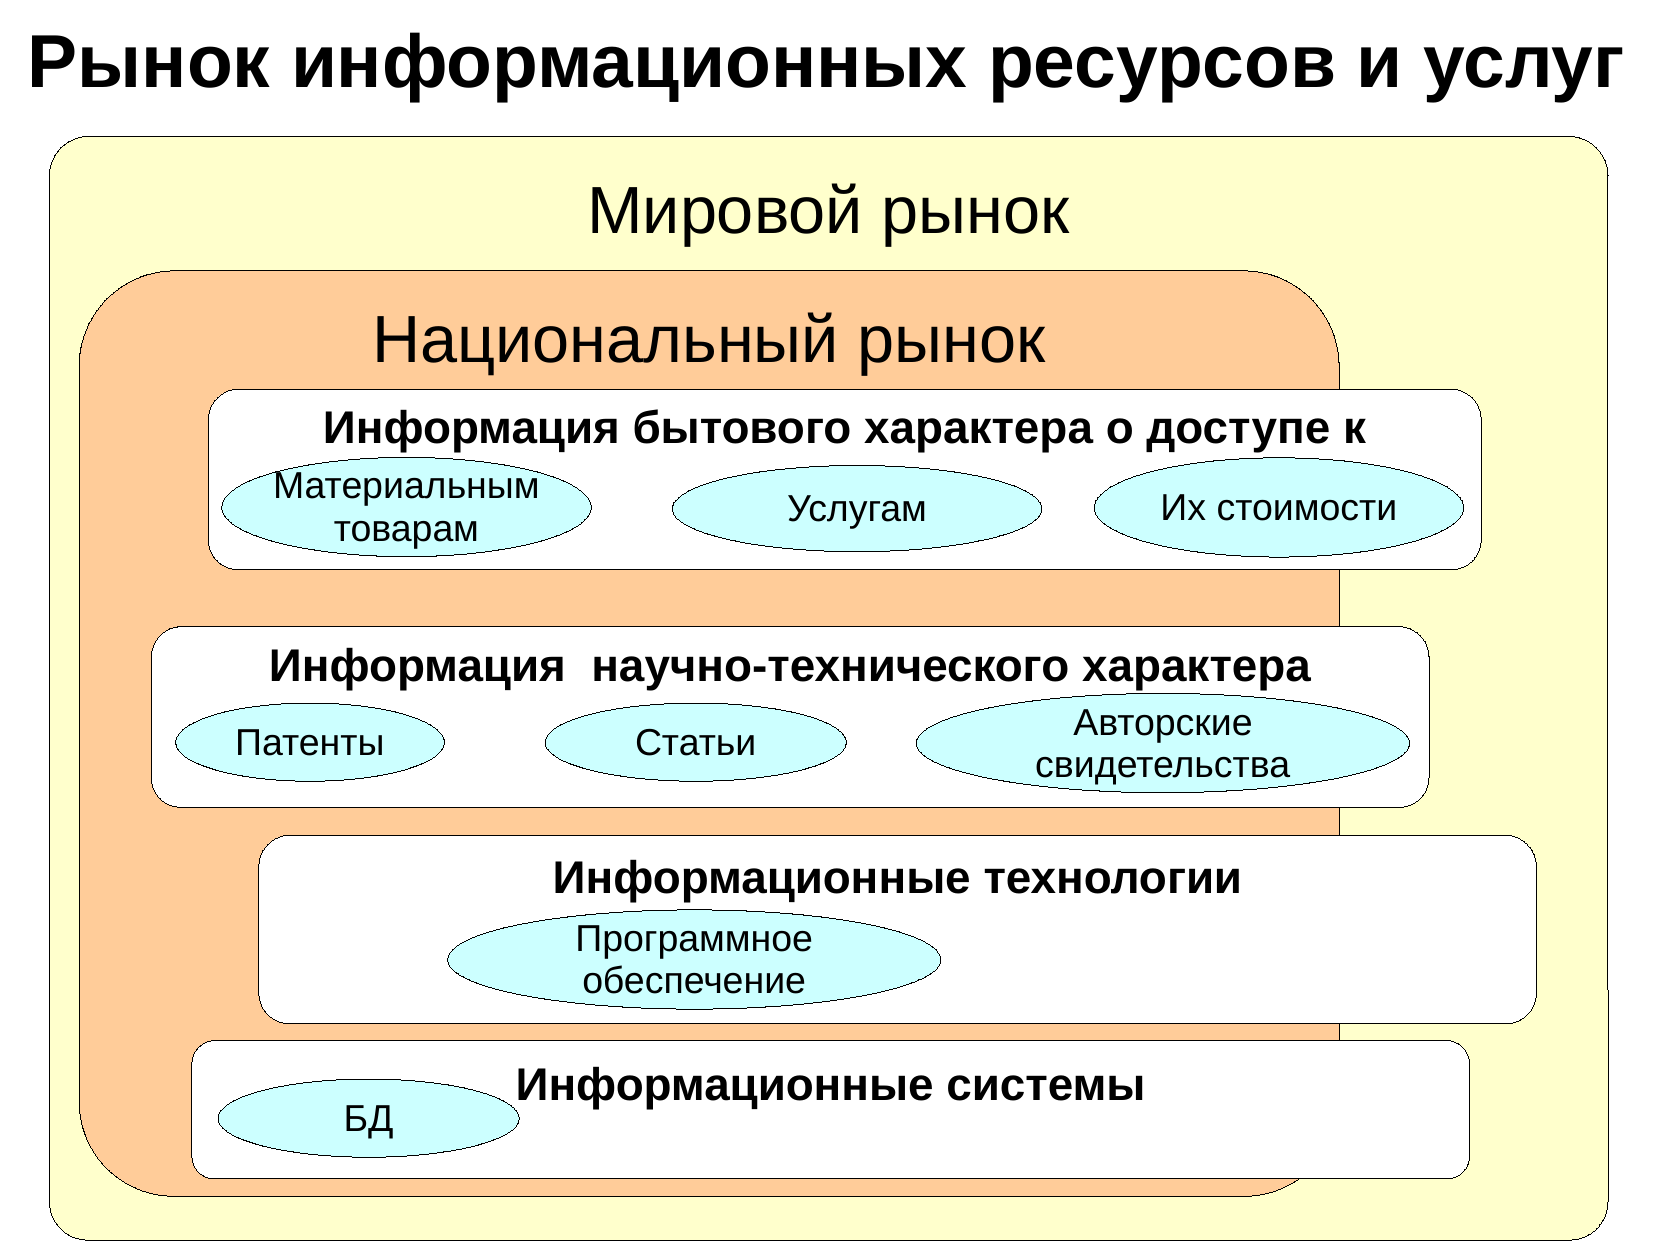

Рынок информационных ресурсов и услуг
Мировой рынок
Национальный рынок
Информация бытового характера о доступе к
Материальным
товарам
Их стоимости
Услугам
Информация научно-технического характера
Авторские
свидетельства
Патенты
Статьи
Информационные технологии
Программное
обеспечение
Информационные системы
БД